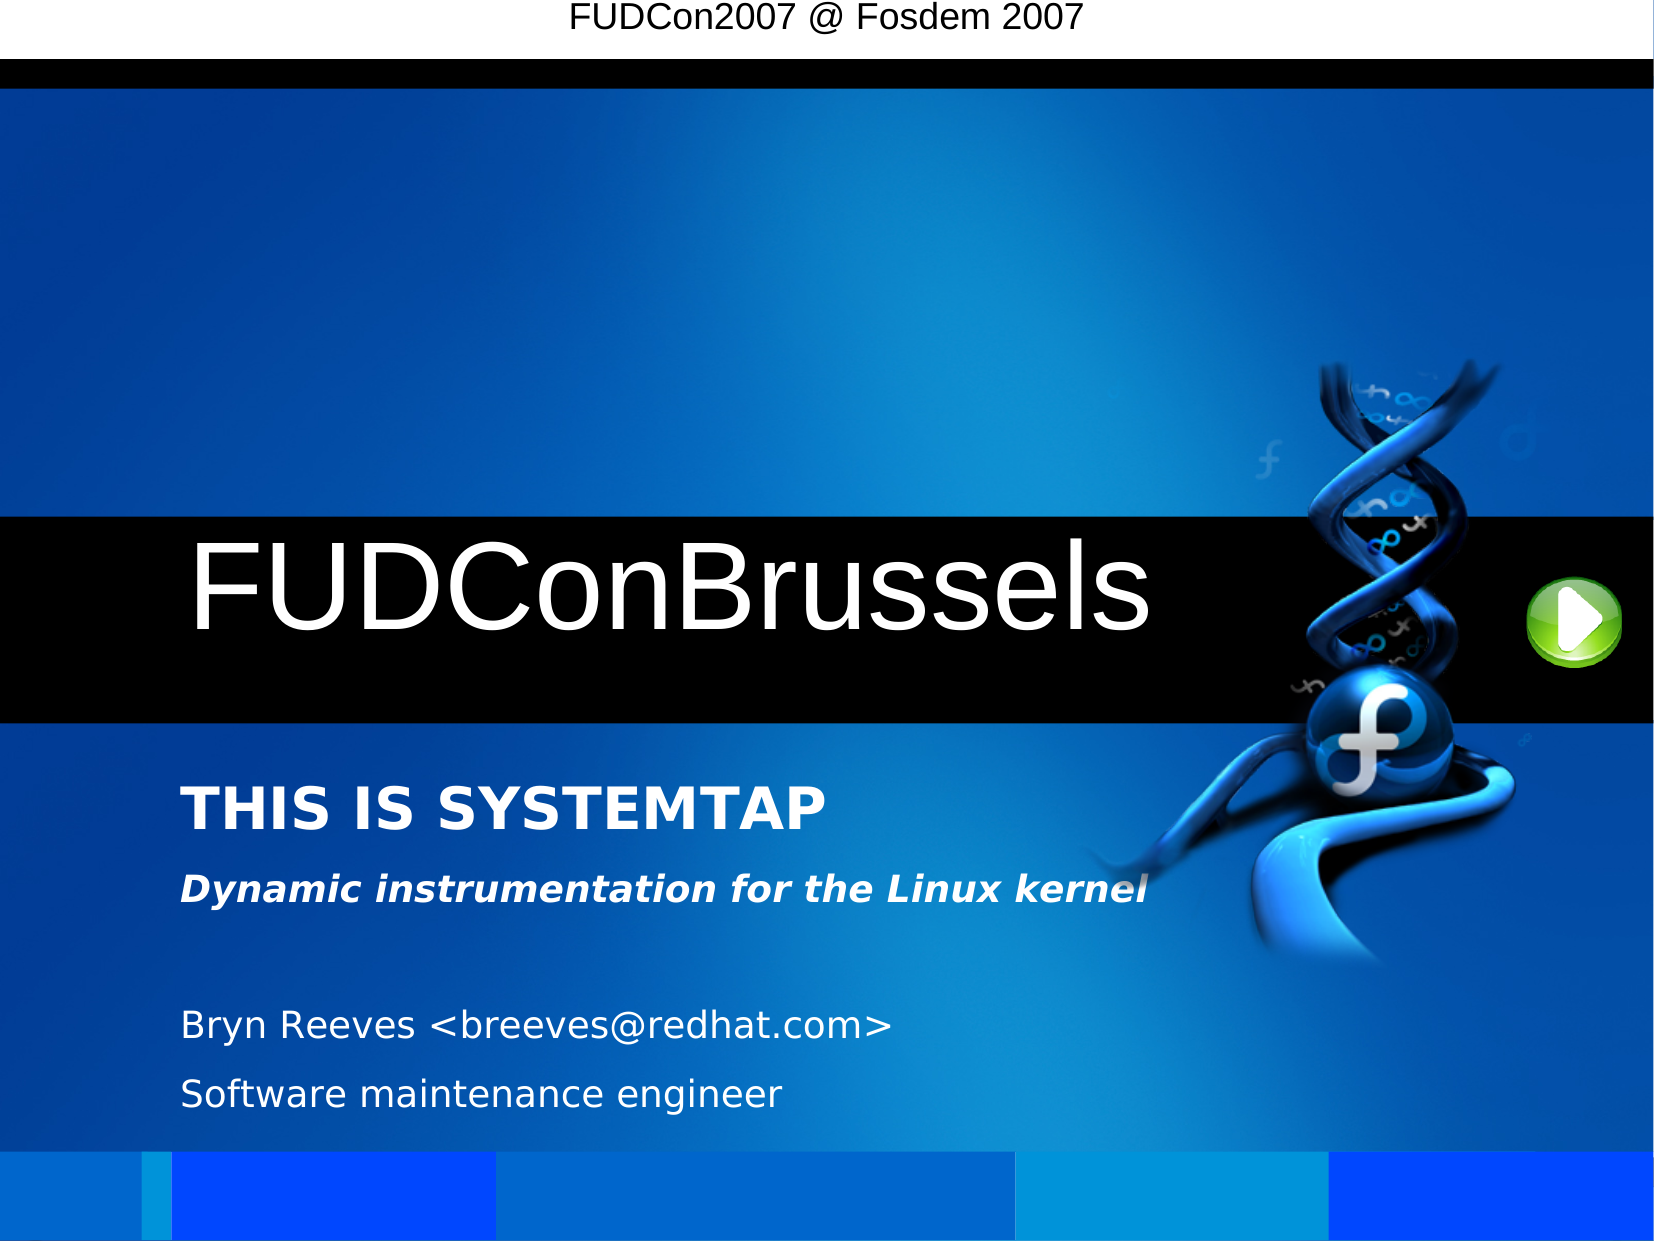

FUDCon2007 @ Fosdem 2007
FUDConBrussels
THIS IS SYSTEMTAP
Dynamic instrumentation for the Linux kernel
Bryn Reeves <breeves@redhat.com>
Software maintenance engineer